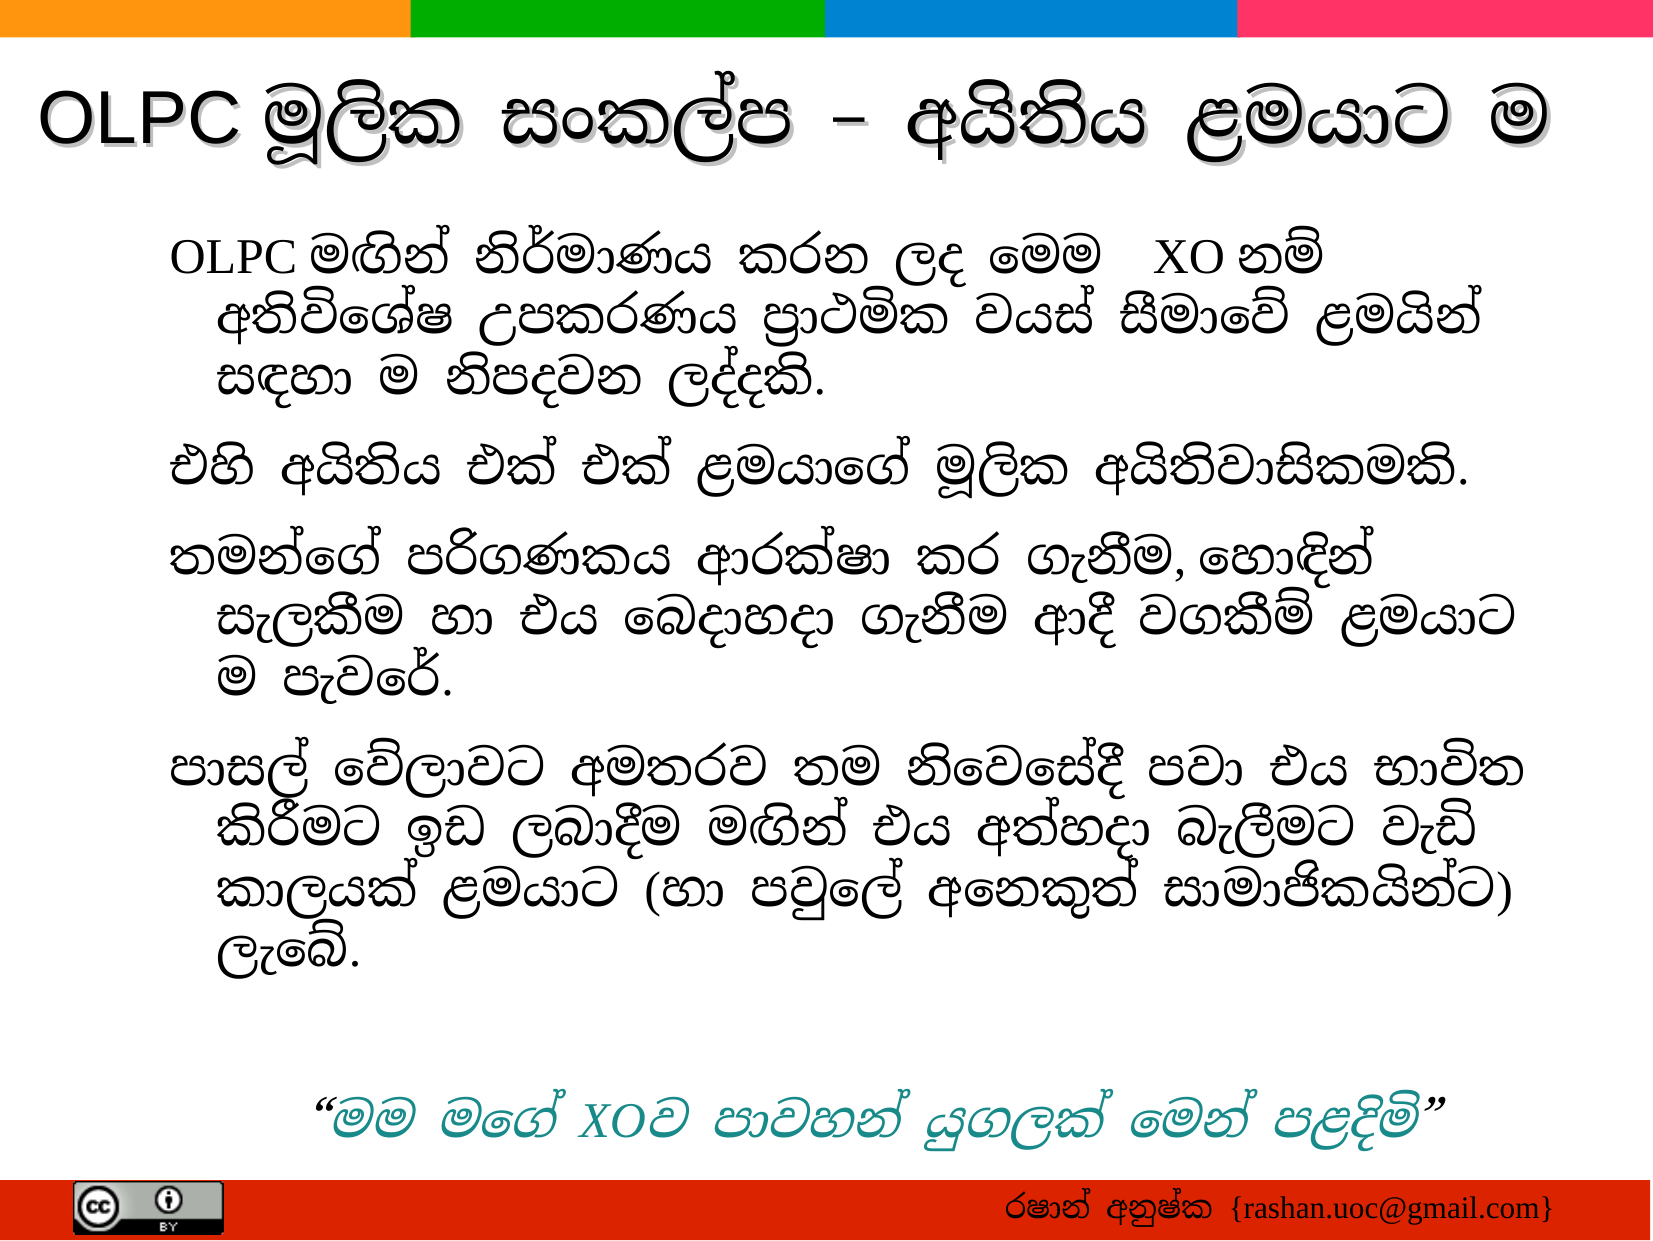

# OLPC මූලික සංකල්ප – අයිතිය ළමයාට ම
OLPC මඟින් නිර්මාණය කරන ලද මෙම XO නම් අතිවිශේෂ උපකරණය ප්‍රාථමික වයස් සීමාවේ ළමයින් සඳහා ම නිපදවන ලද්දකි.
එහි අයිතිය එක් එක් ළමයාගේ මූලික අයිතිවාසිකමකි.
තමන්ගේ පරිගණකය ආරක්ෂා කර ගැනීම, හොඳින් සැලකීම හා එය බෙදාහදා ගැනීම ආදී වගකීම් ළමයාට ම පැවරේ.
පාසල් වේලාවට අමතරව තම නිවෙසේදී පවා එය භාවිත කිරීමට ඉඩ ලබාදීම මඟින් එය අත්හදා බැලීමට වැඩි කාලයක් ළමයාට (හා පවුලේ අනෙකුත් සාමාජිකයින්ට) ලැබේ.
“මම මගේ XOව පාවහන් යුගලක් මෙන් පළදිමි”